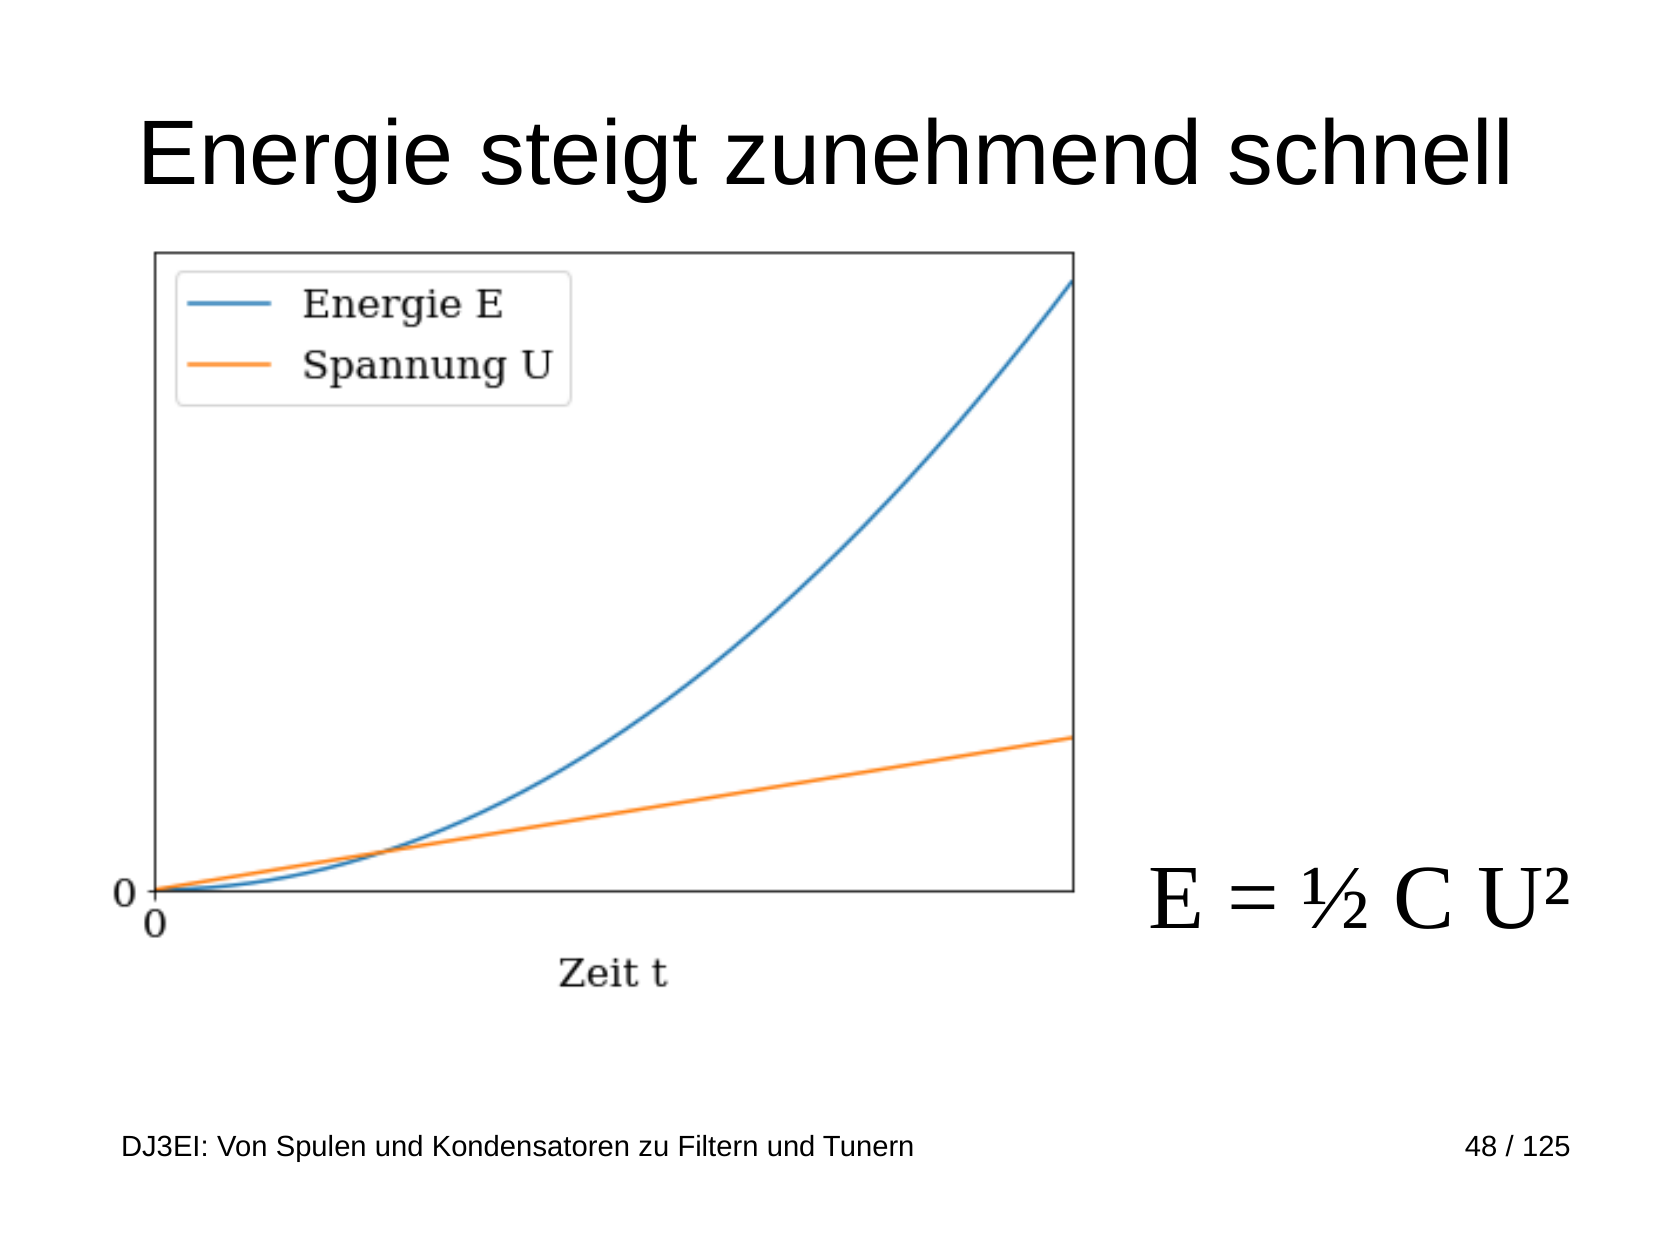

# Energie steigt zunehmend schnell
E = ½ C U²